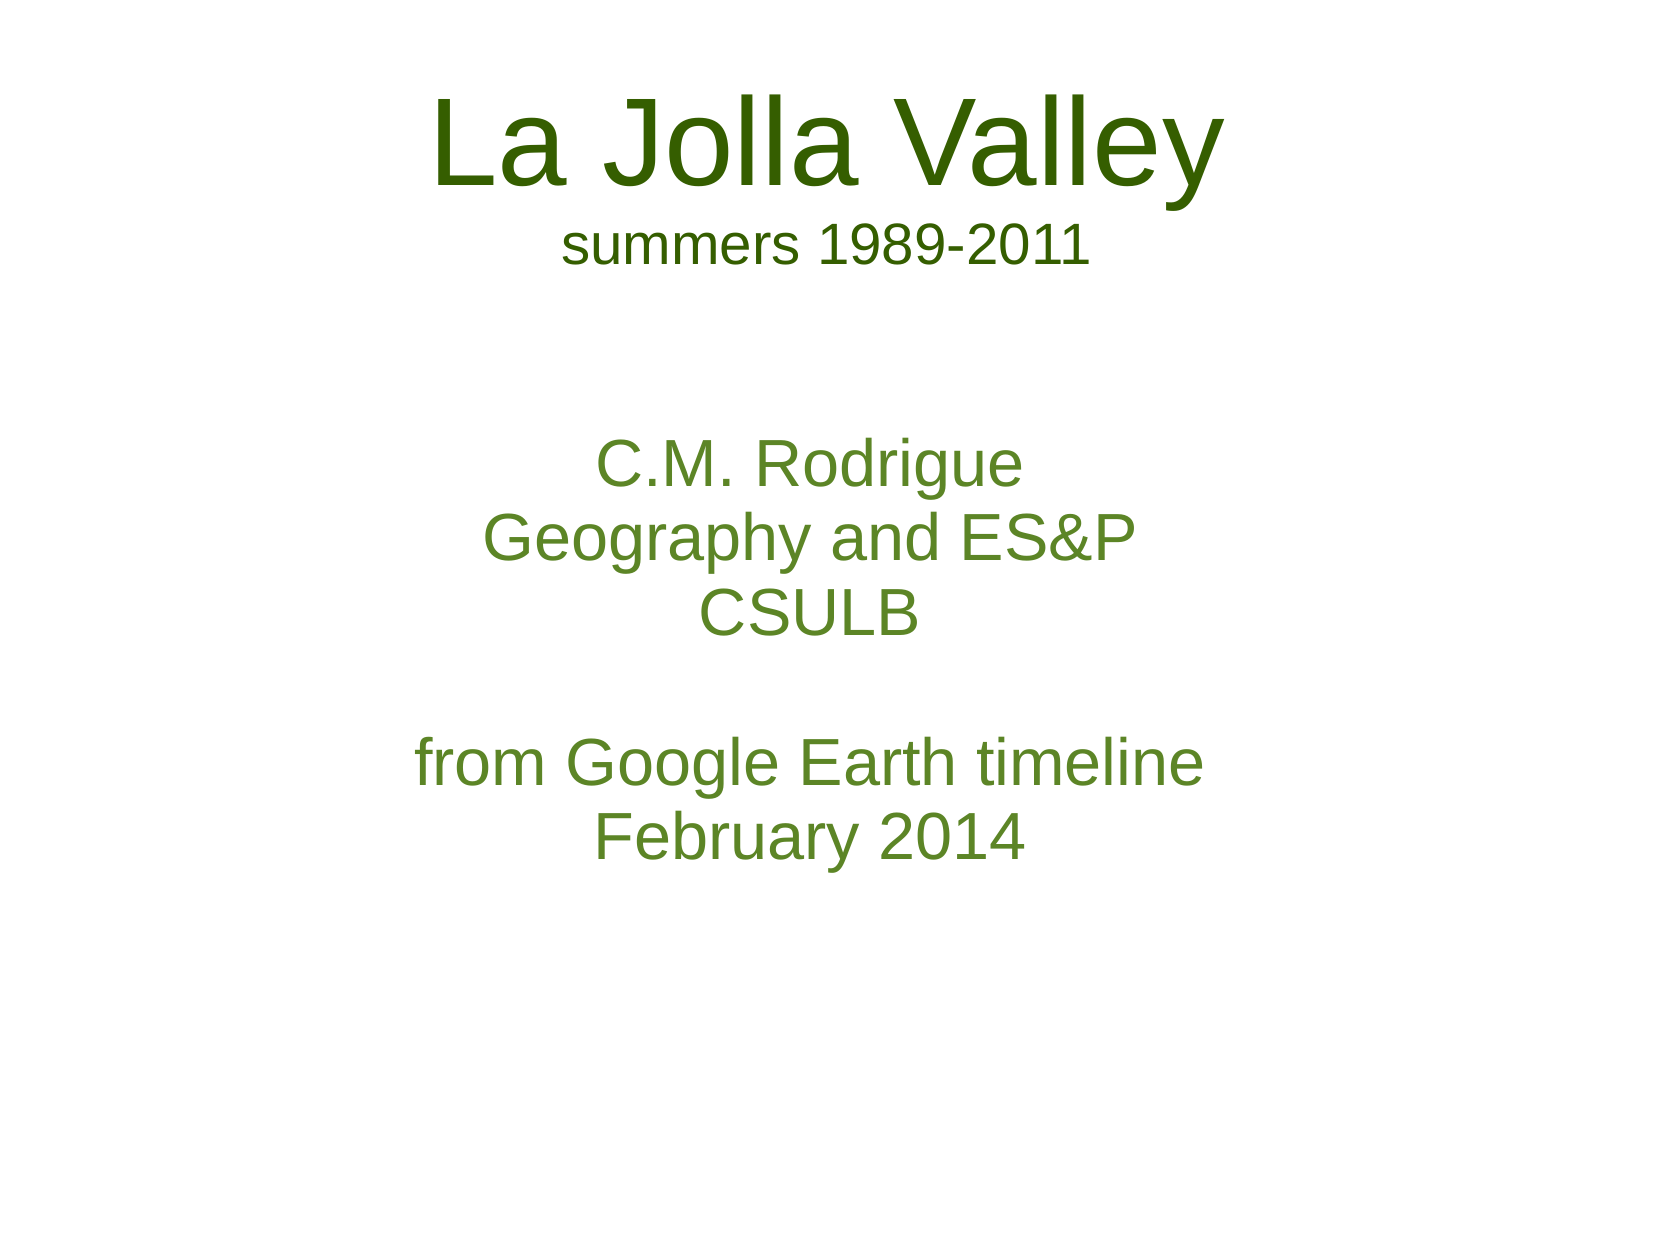

# La Jolla Valley summers 1989-2011
C.M. Rodrigue
Geography and ES&P
CSULB
from Google Earth timeline
February 2014